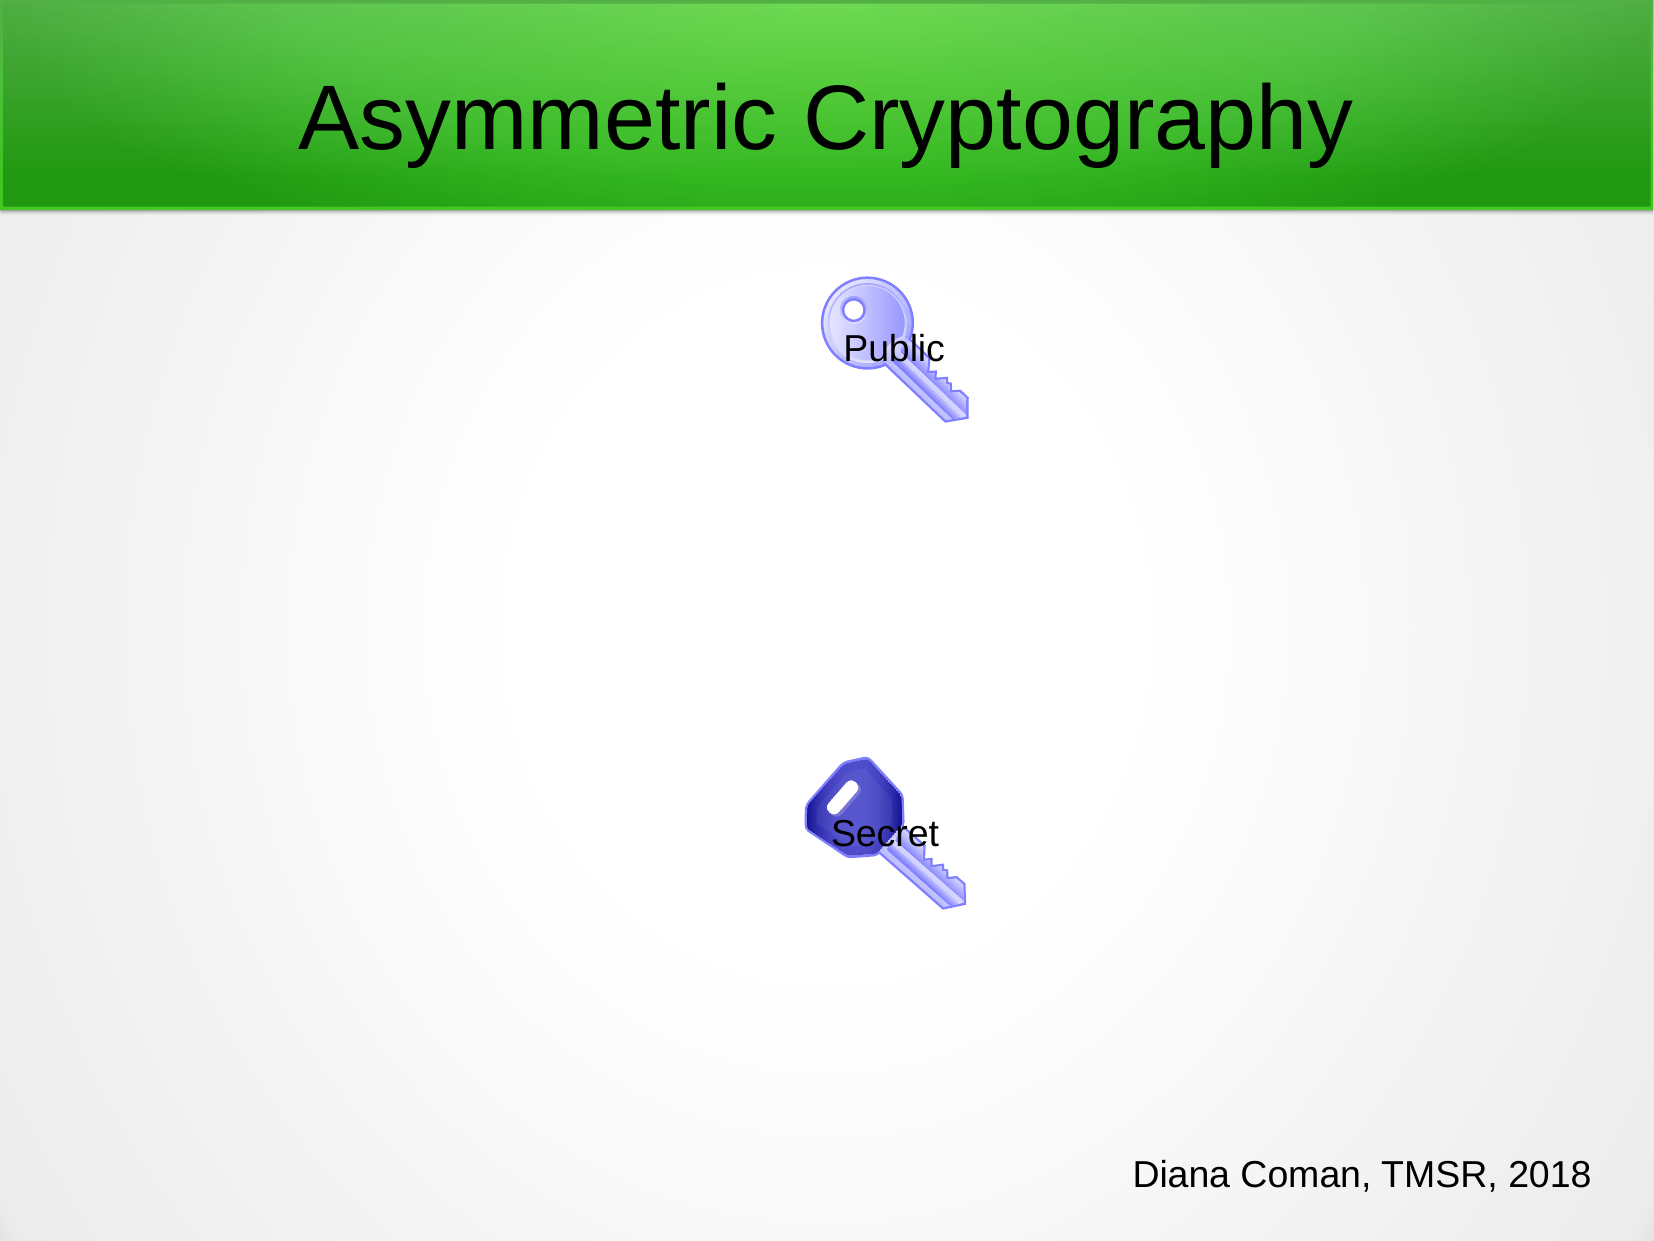

# Asymmetric Cryptography
Public
Secret
Diana Coman, TMSR, 2018